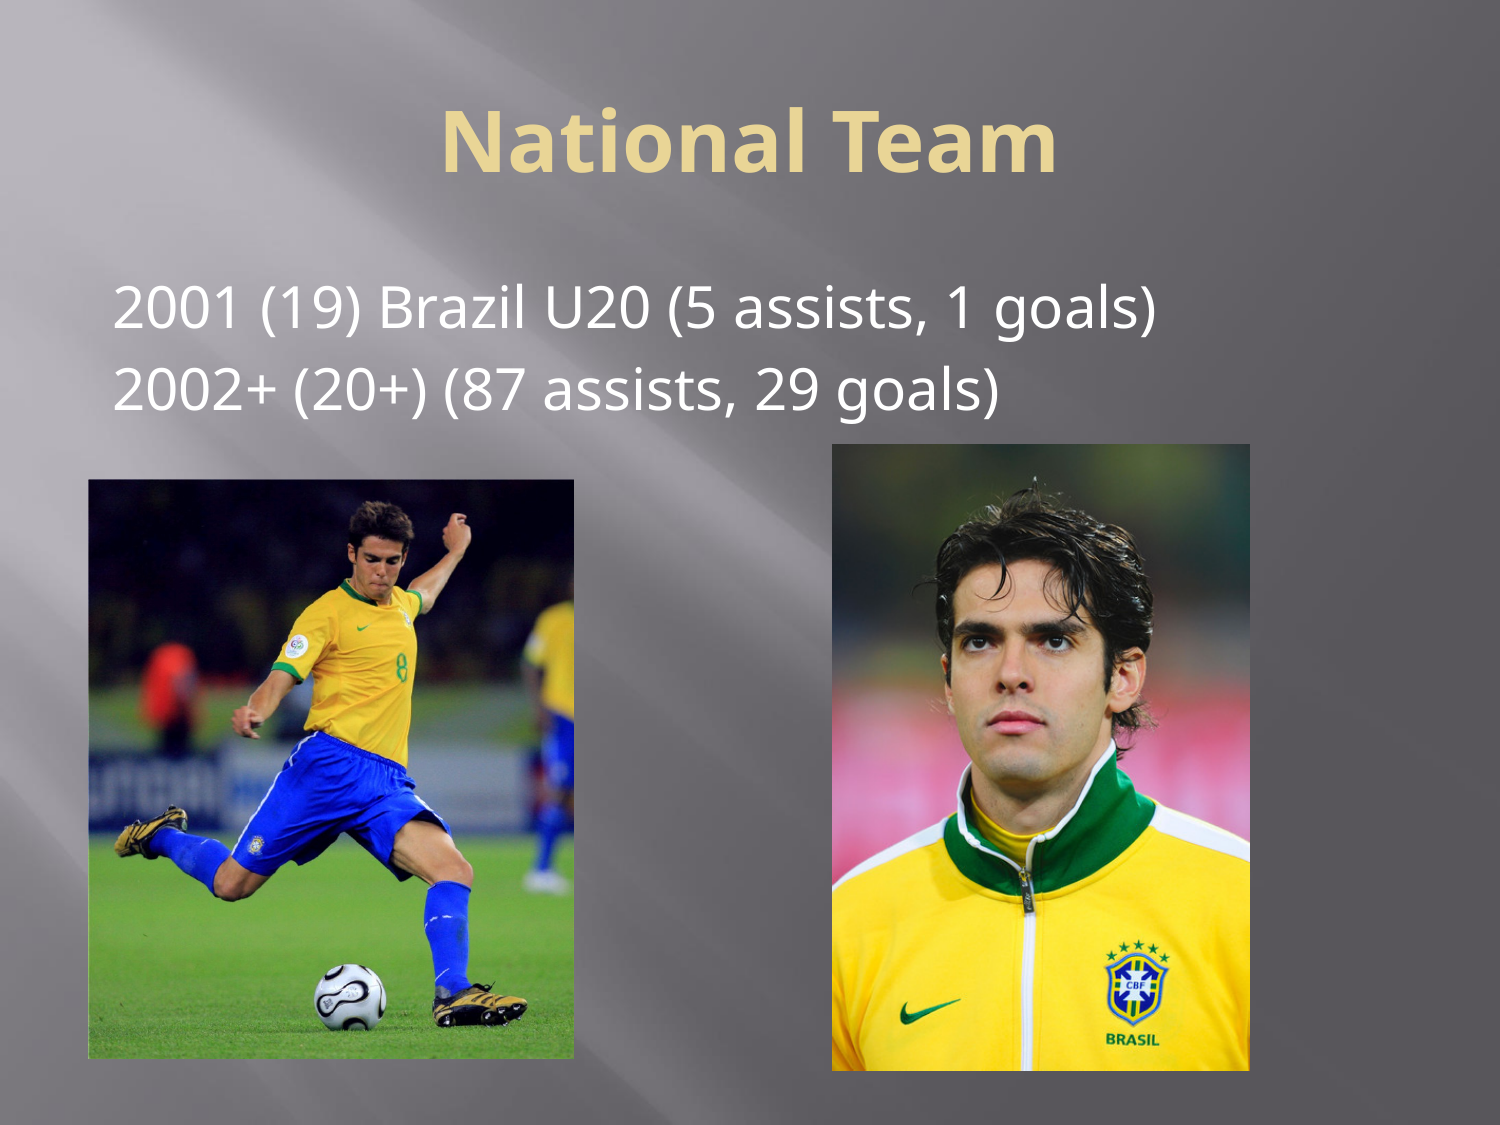

# National Team
2001 (19) Brazil U20 (5 assists, 1 goals)
2002+ (20+) (87 assists, 29 goals)